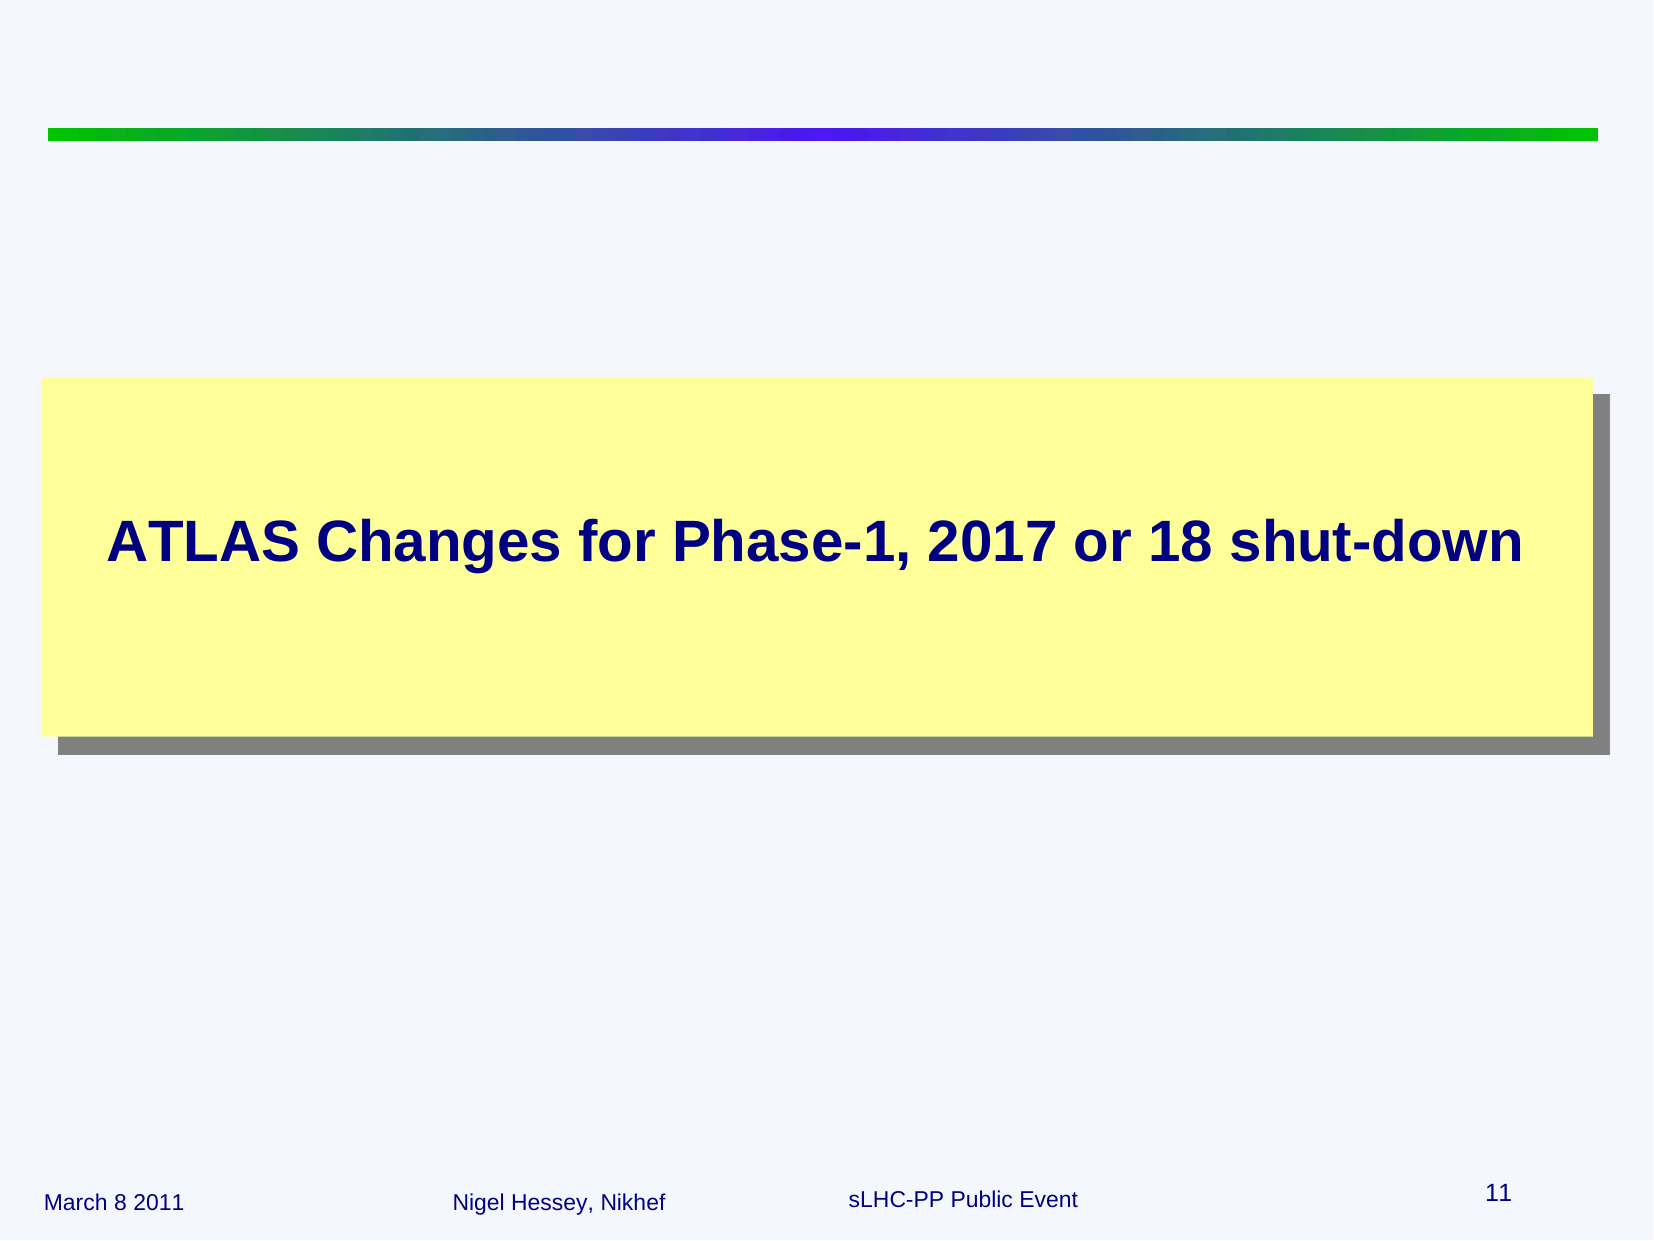

ATLAS Changes for Phase-1, 2017 or 18 shut-down